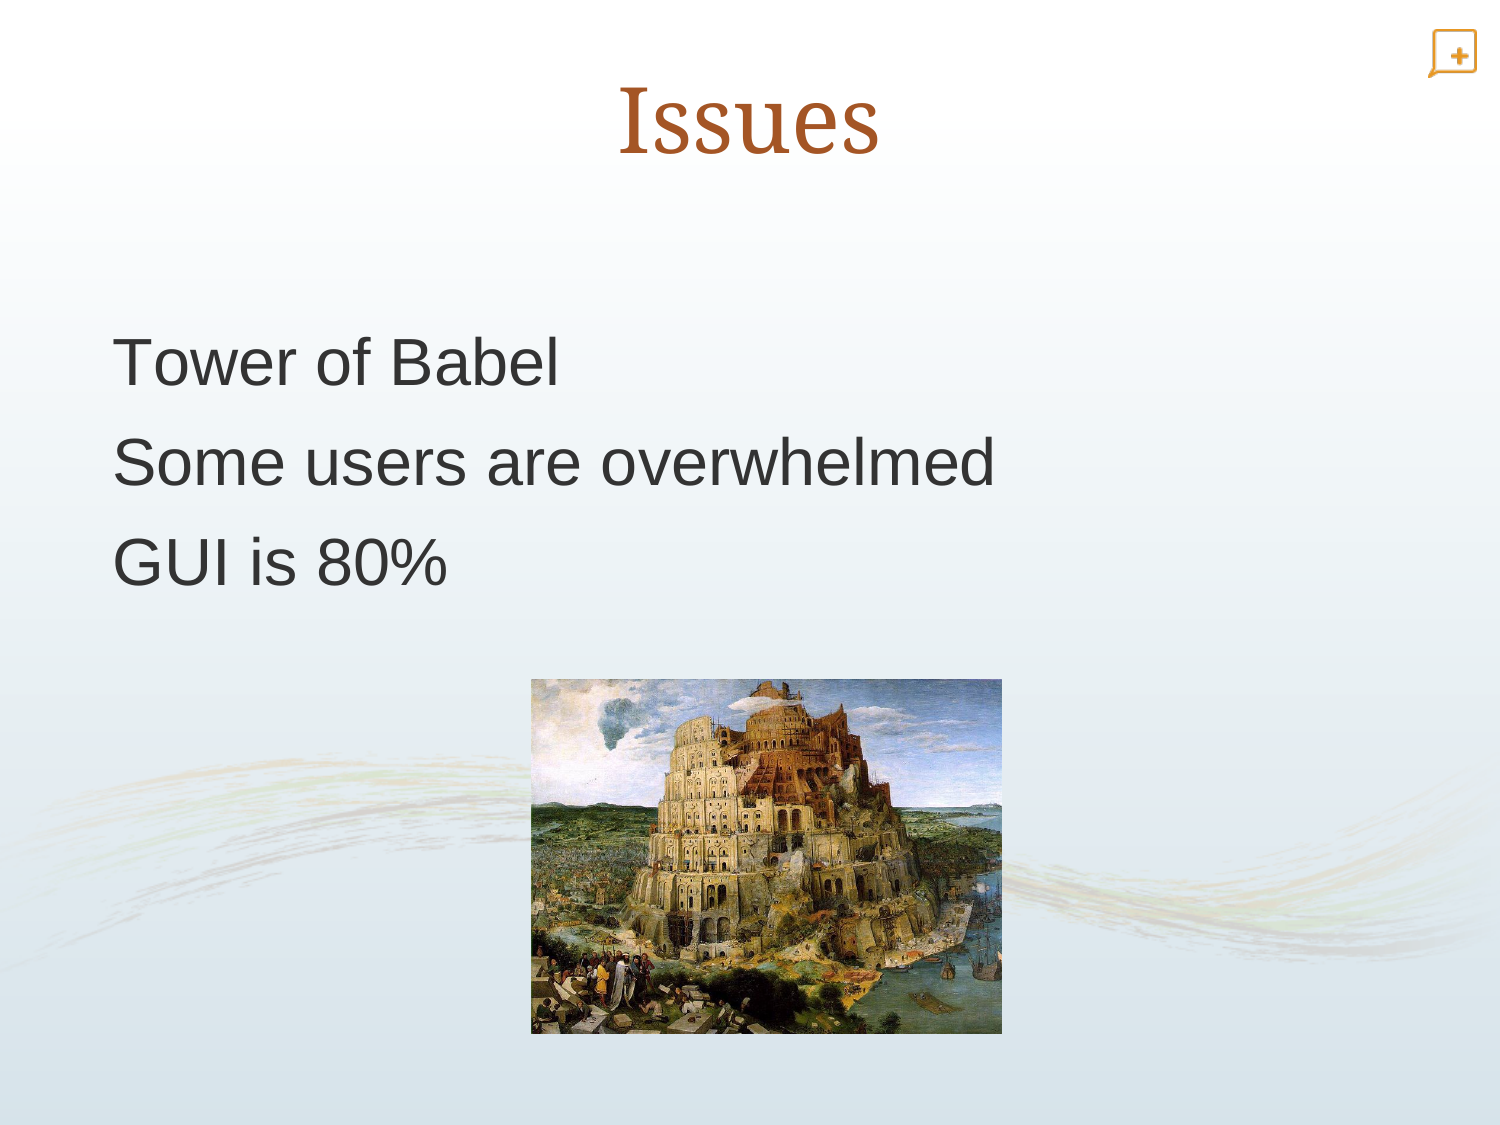

# Issues
Tower of Babel
Some users are overwhelmed
GUI is 80%